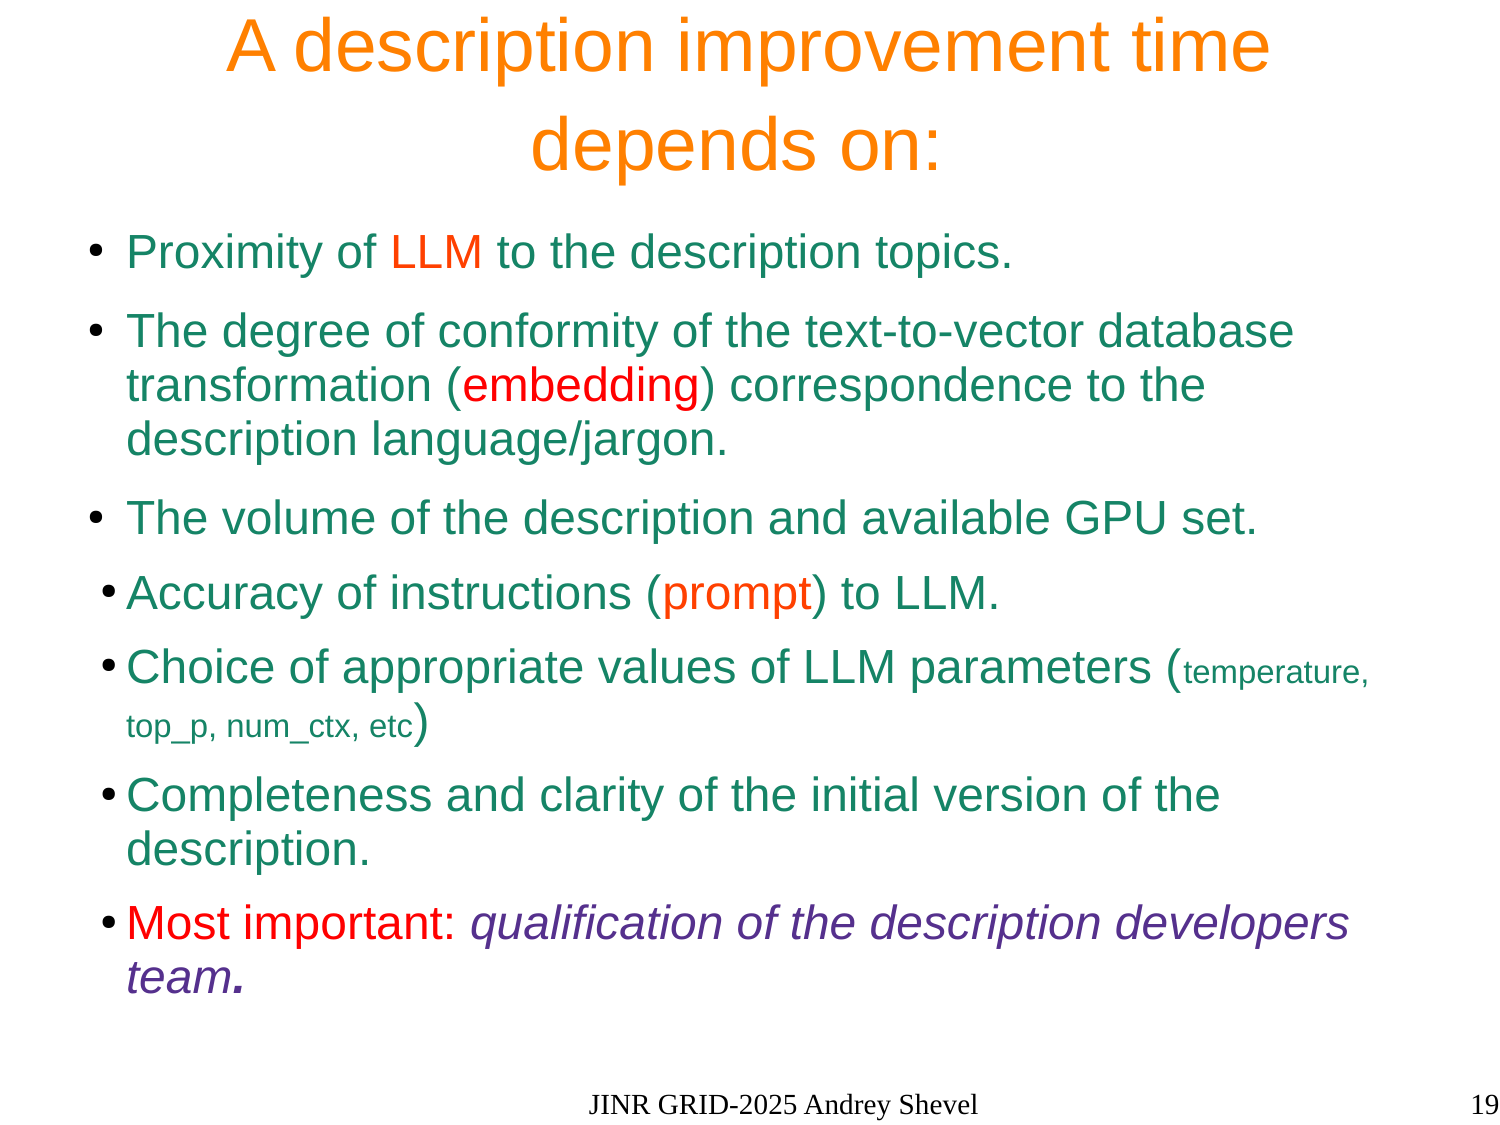

# A description improvement time depends on:
Proximity of LLM to the description topics.
The degree of conformity of the text-to-vector database transformation (embedding) correspondence to the description language/jargon.
The volume of the description and available GPU set.
Accuracy of instructions (prompt) to LLM.
Choice of appropriate values of LLM parameters (temperature, top_p, num_ctx, etc)
Completeness and clarity of the initial version of the description.
Most important: qualification of the description developers team.
19